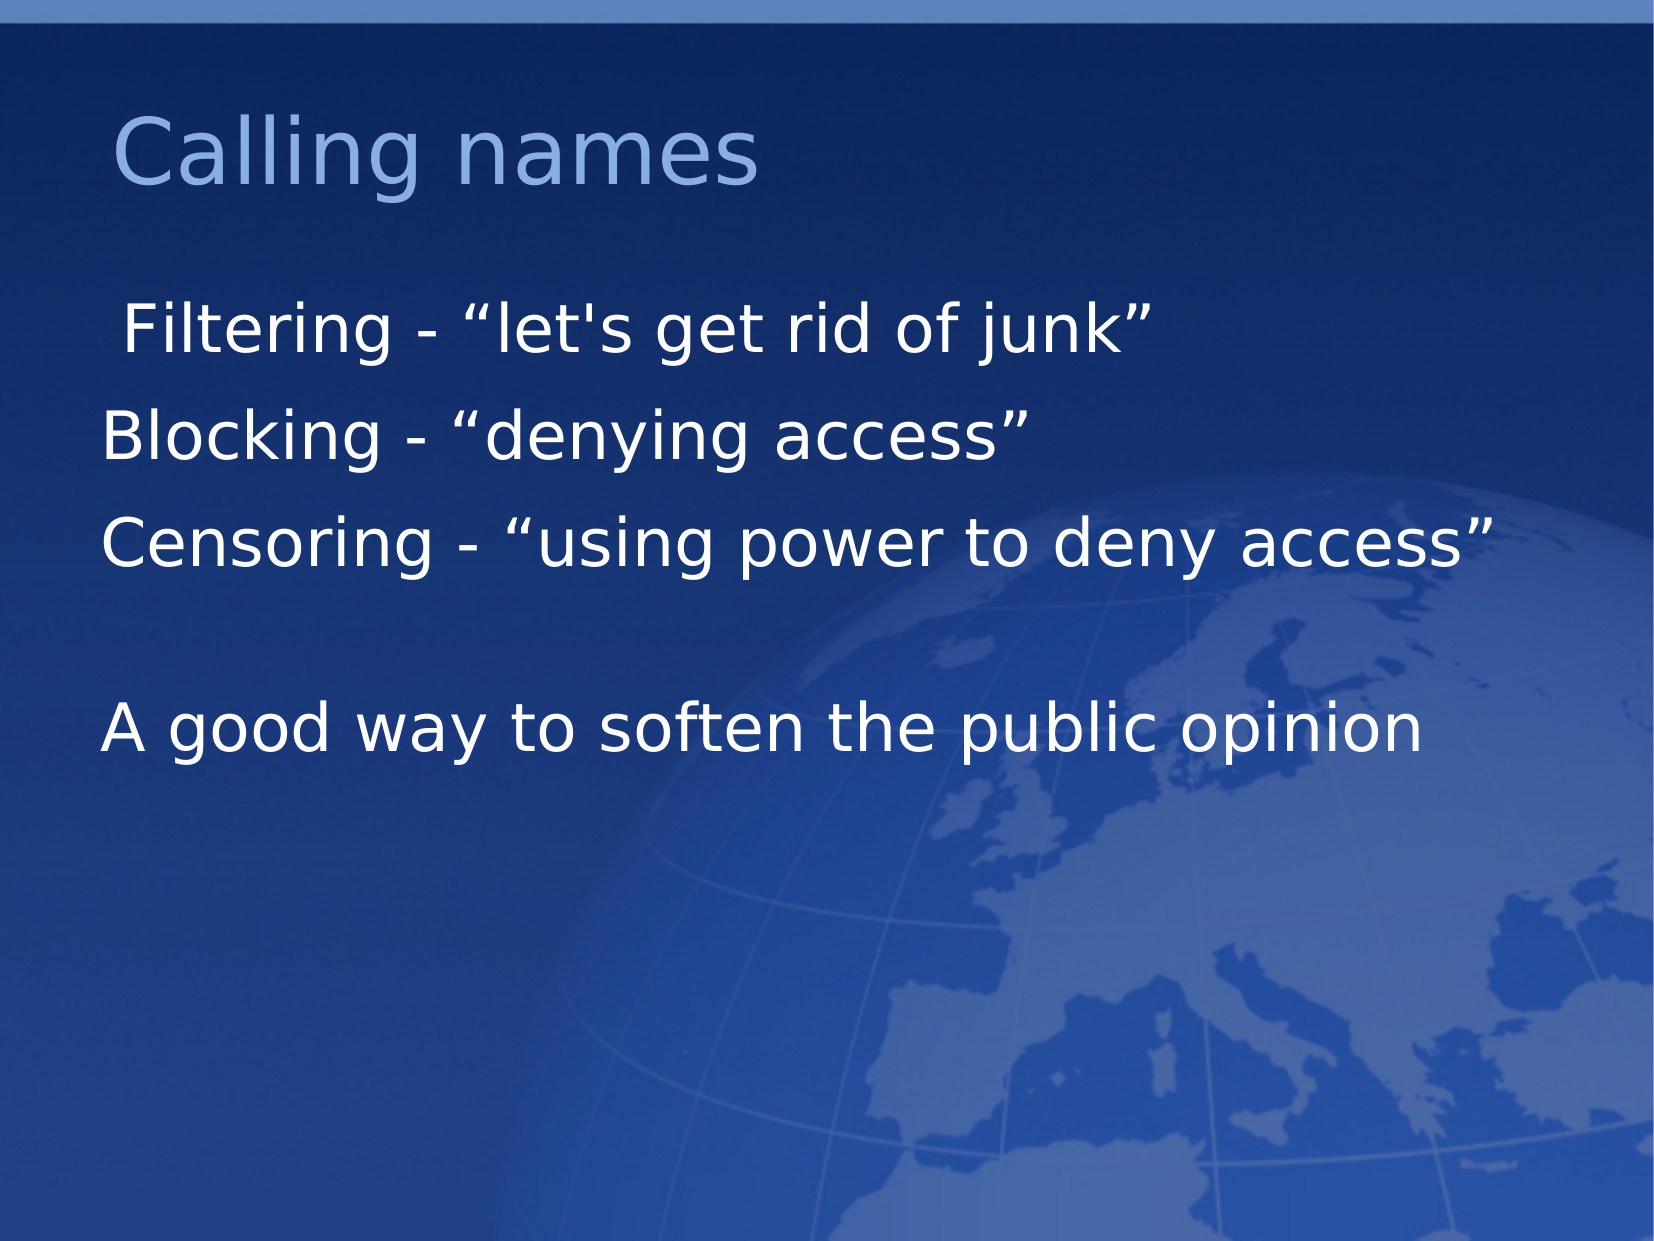

# Calling names
 Filtering - “let's get rid of junk”
Blocking - “denying access”
Censoring - “using power to deny access”
A good way to soften the public opinion